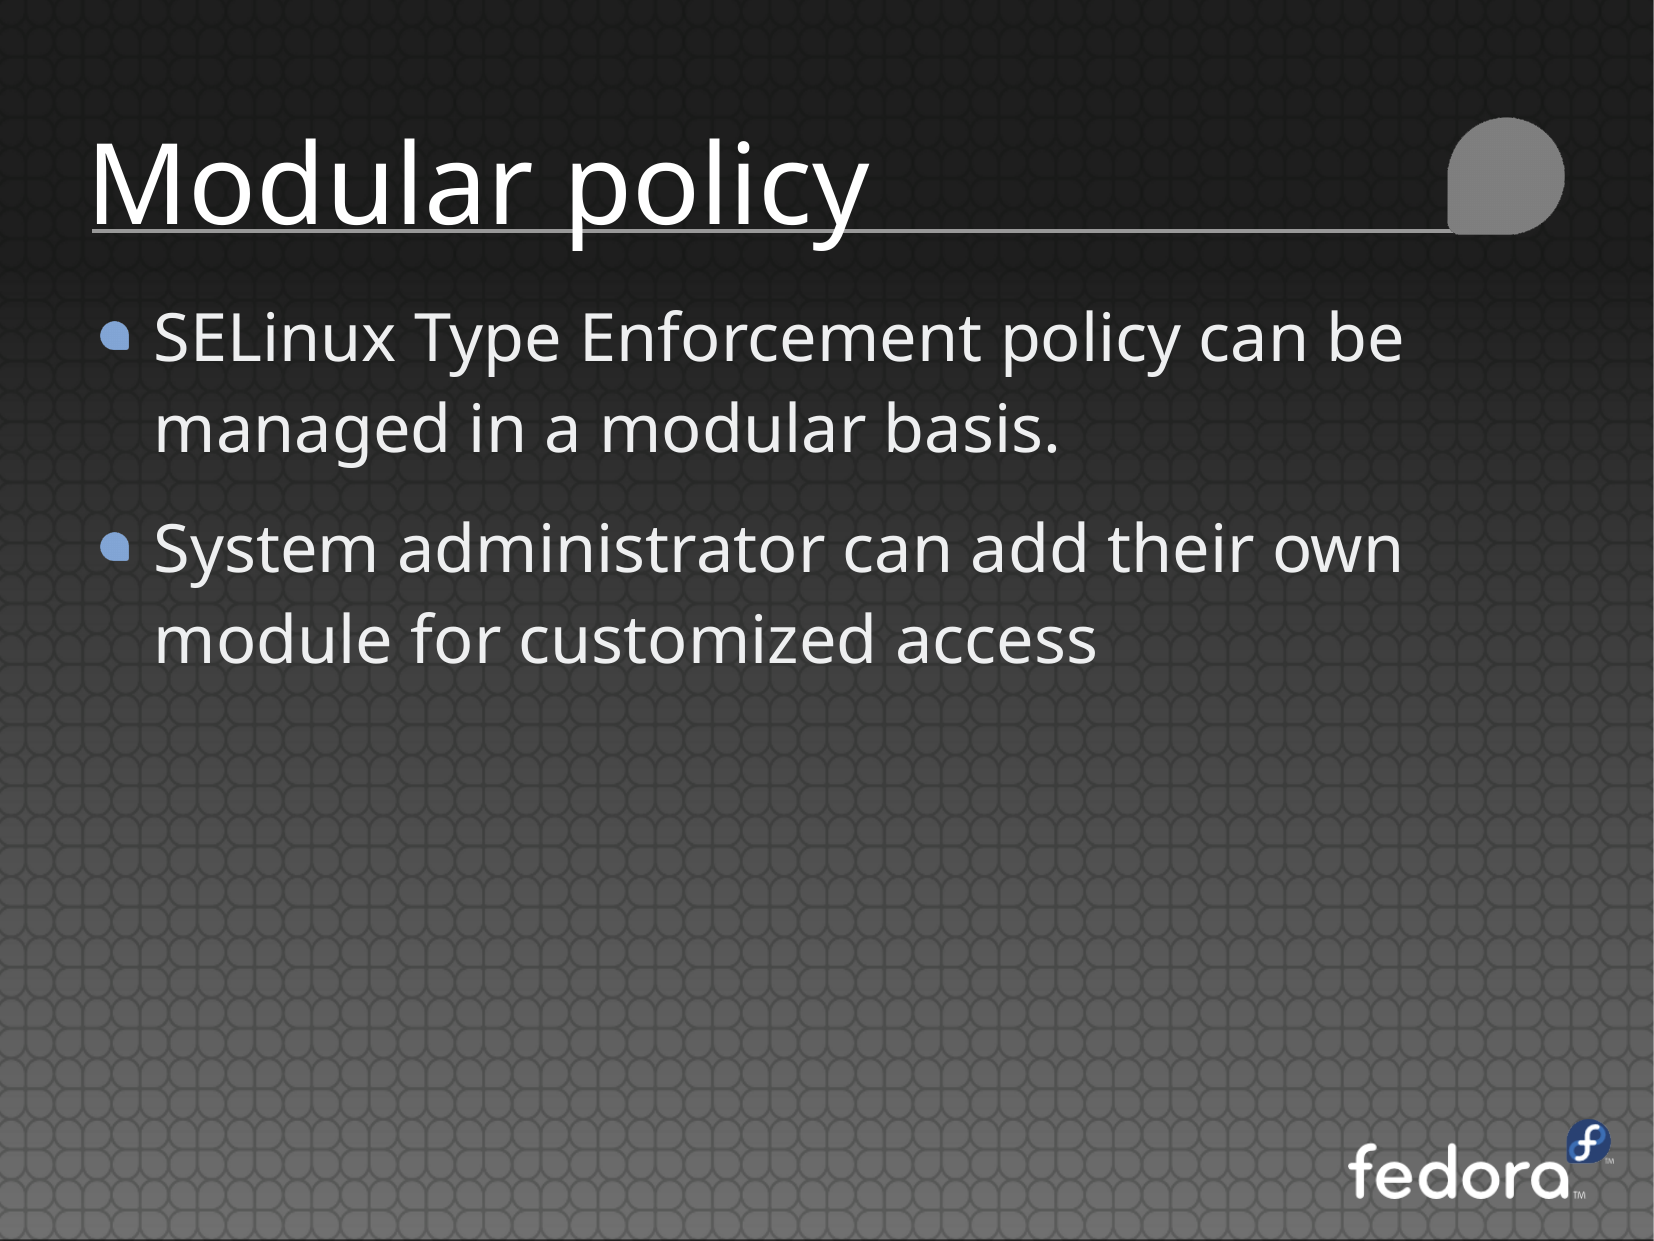

# Modular policy
SELinux Type Enforcement policy can be managed in a modular basis.
System administrator can add their own module for customized access